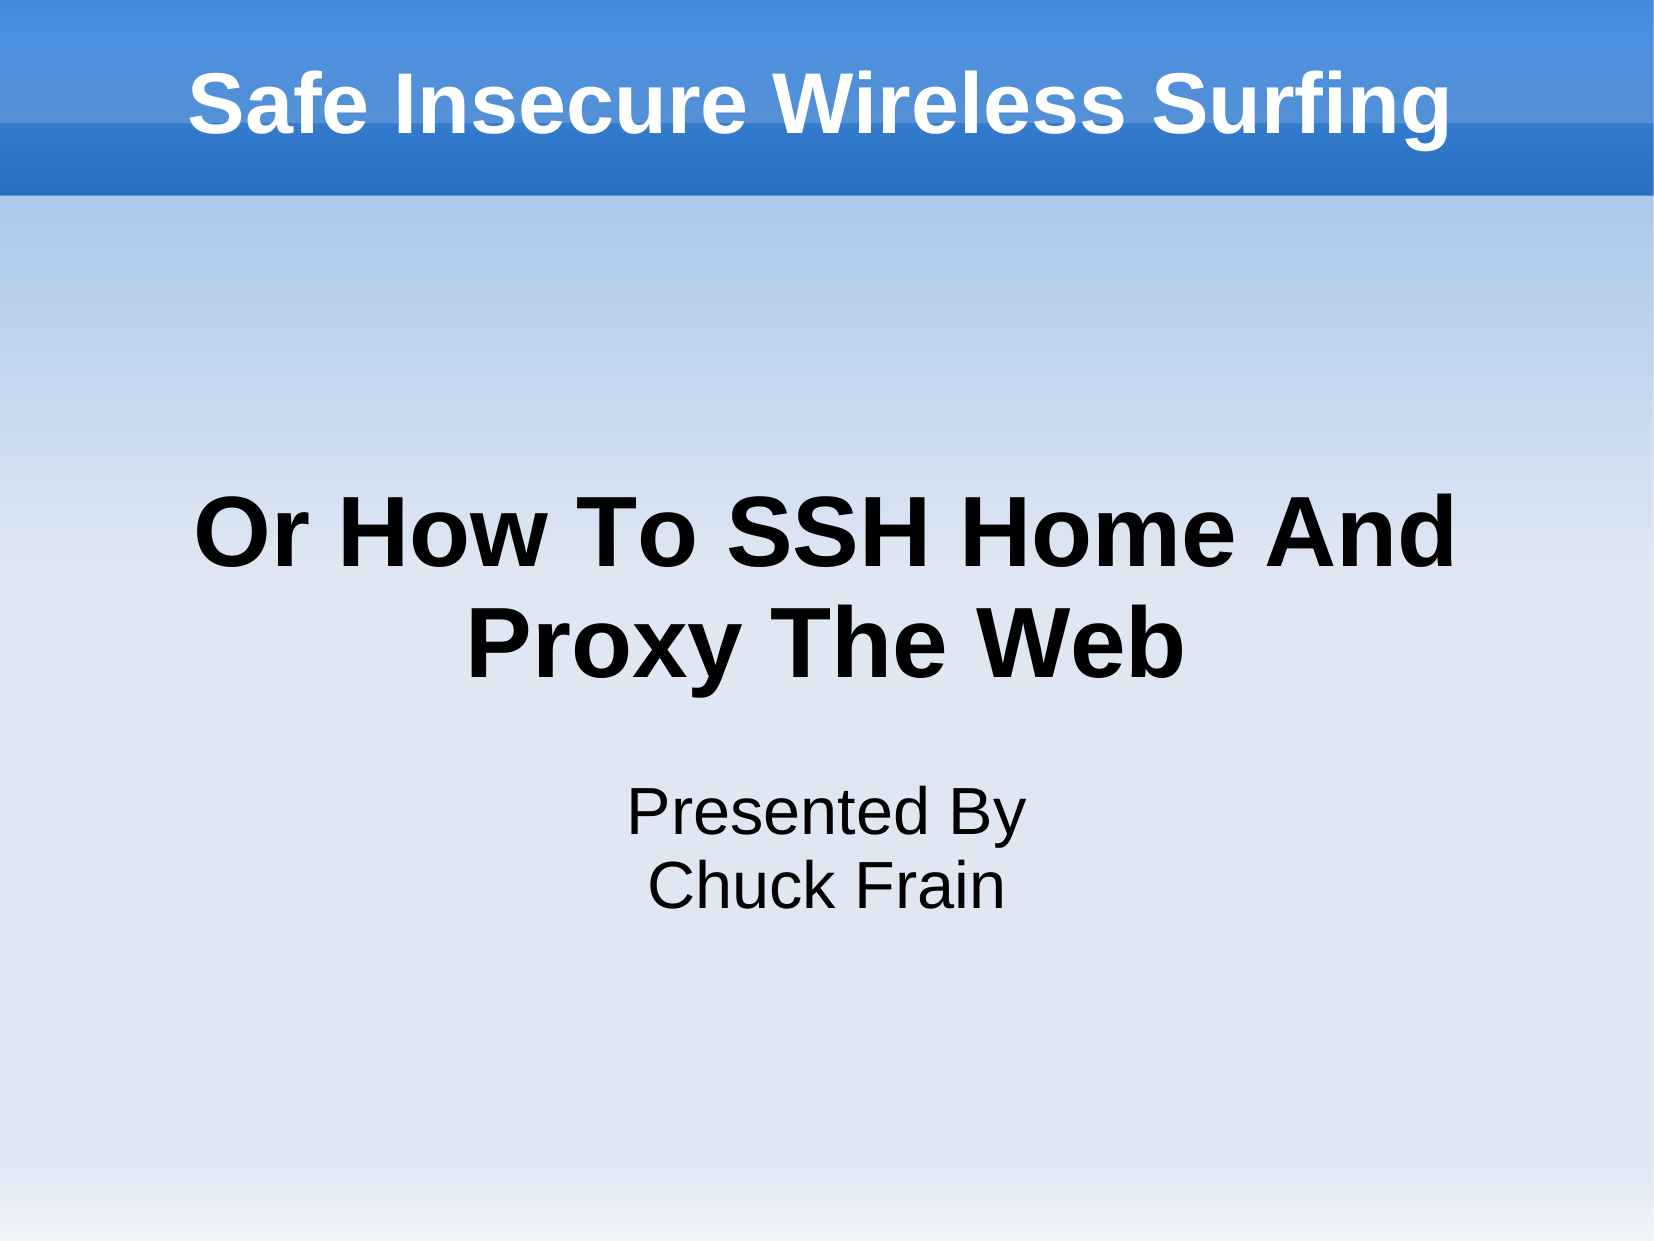

# Safe Insecure Wireless Surfing
Or How To SSH Home And Proxy The Web
Presented By
Chuck Frain